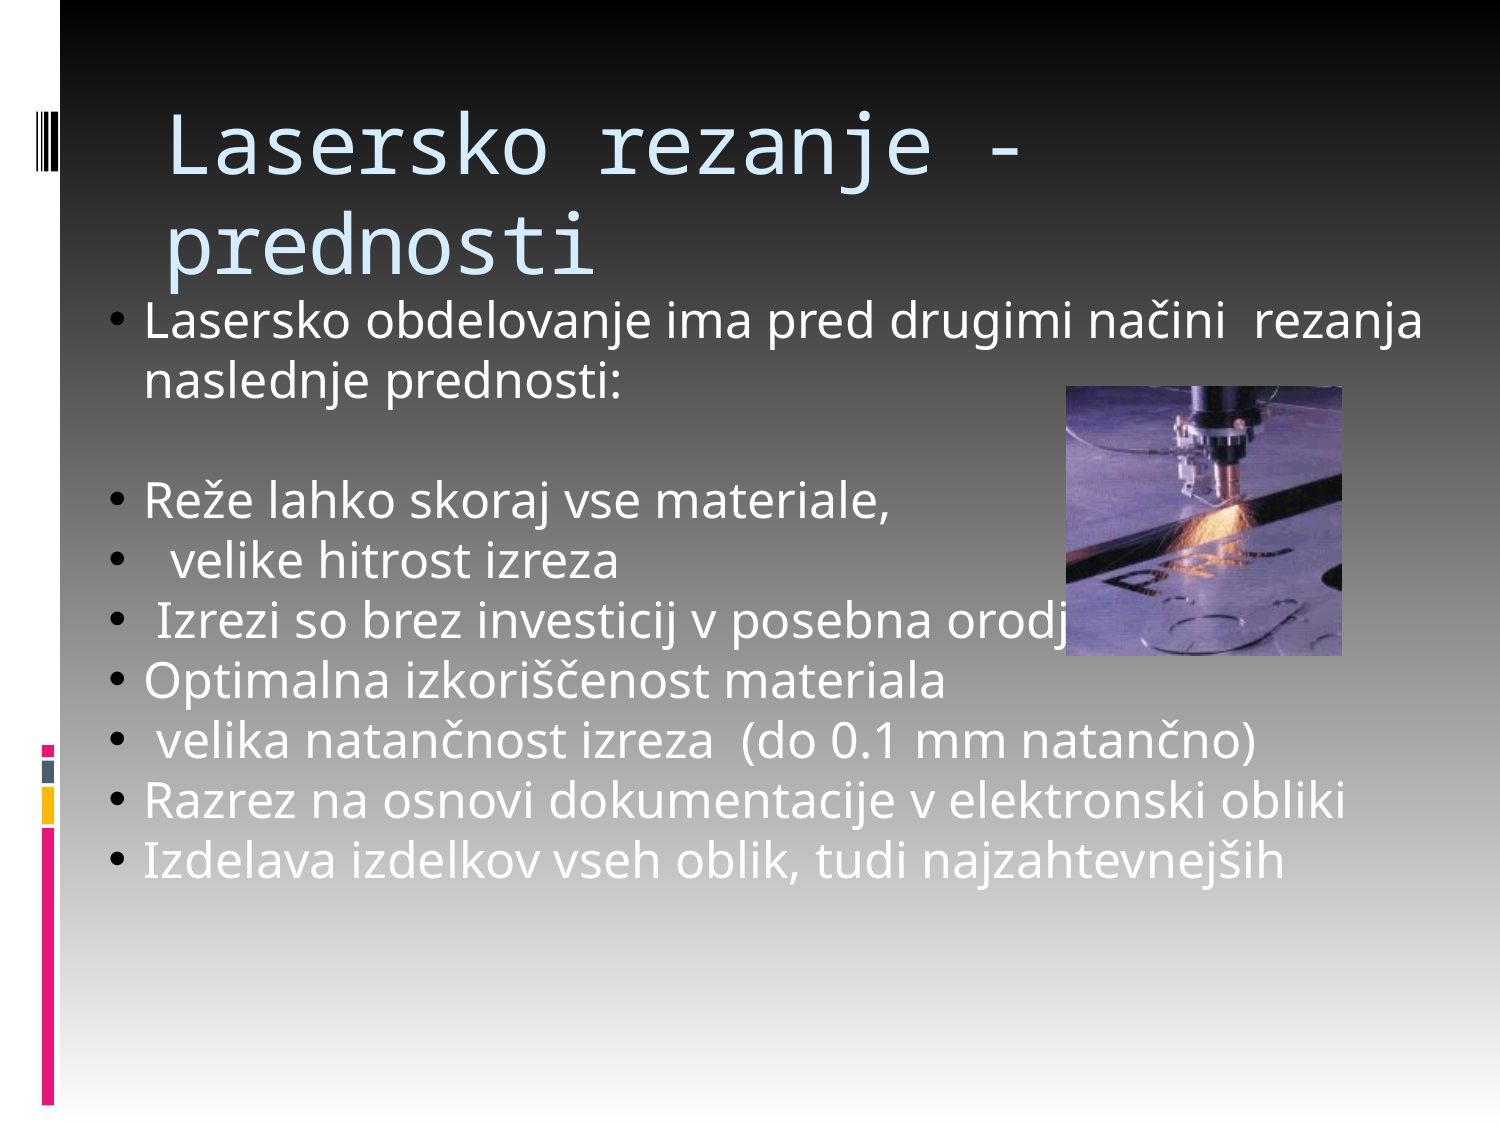

# Lasersko rezanje -prednosti
Lasersko obdelovanje ima pred drugimi načini rezanja naslednje prednosti:
Reže lahko skoraj vse materiale,
 velike hitrost izreza
 Izrezi so brez investicij v posebna orodja
Optimalna izkoriščenost materiala
 velika natančnost izreza (do 0.1 mm natančno)
Razrez na osnovi dokumentacije v elektronski obliki
Izdelava izdelkov vseh oblik, tudi najzahtevnejših